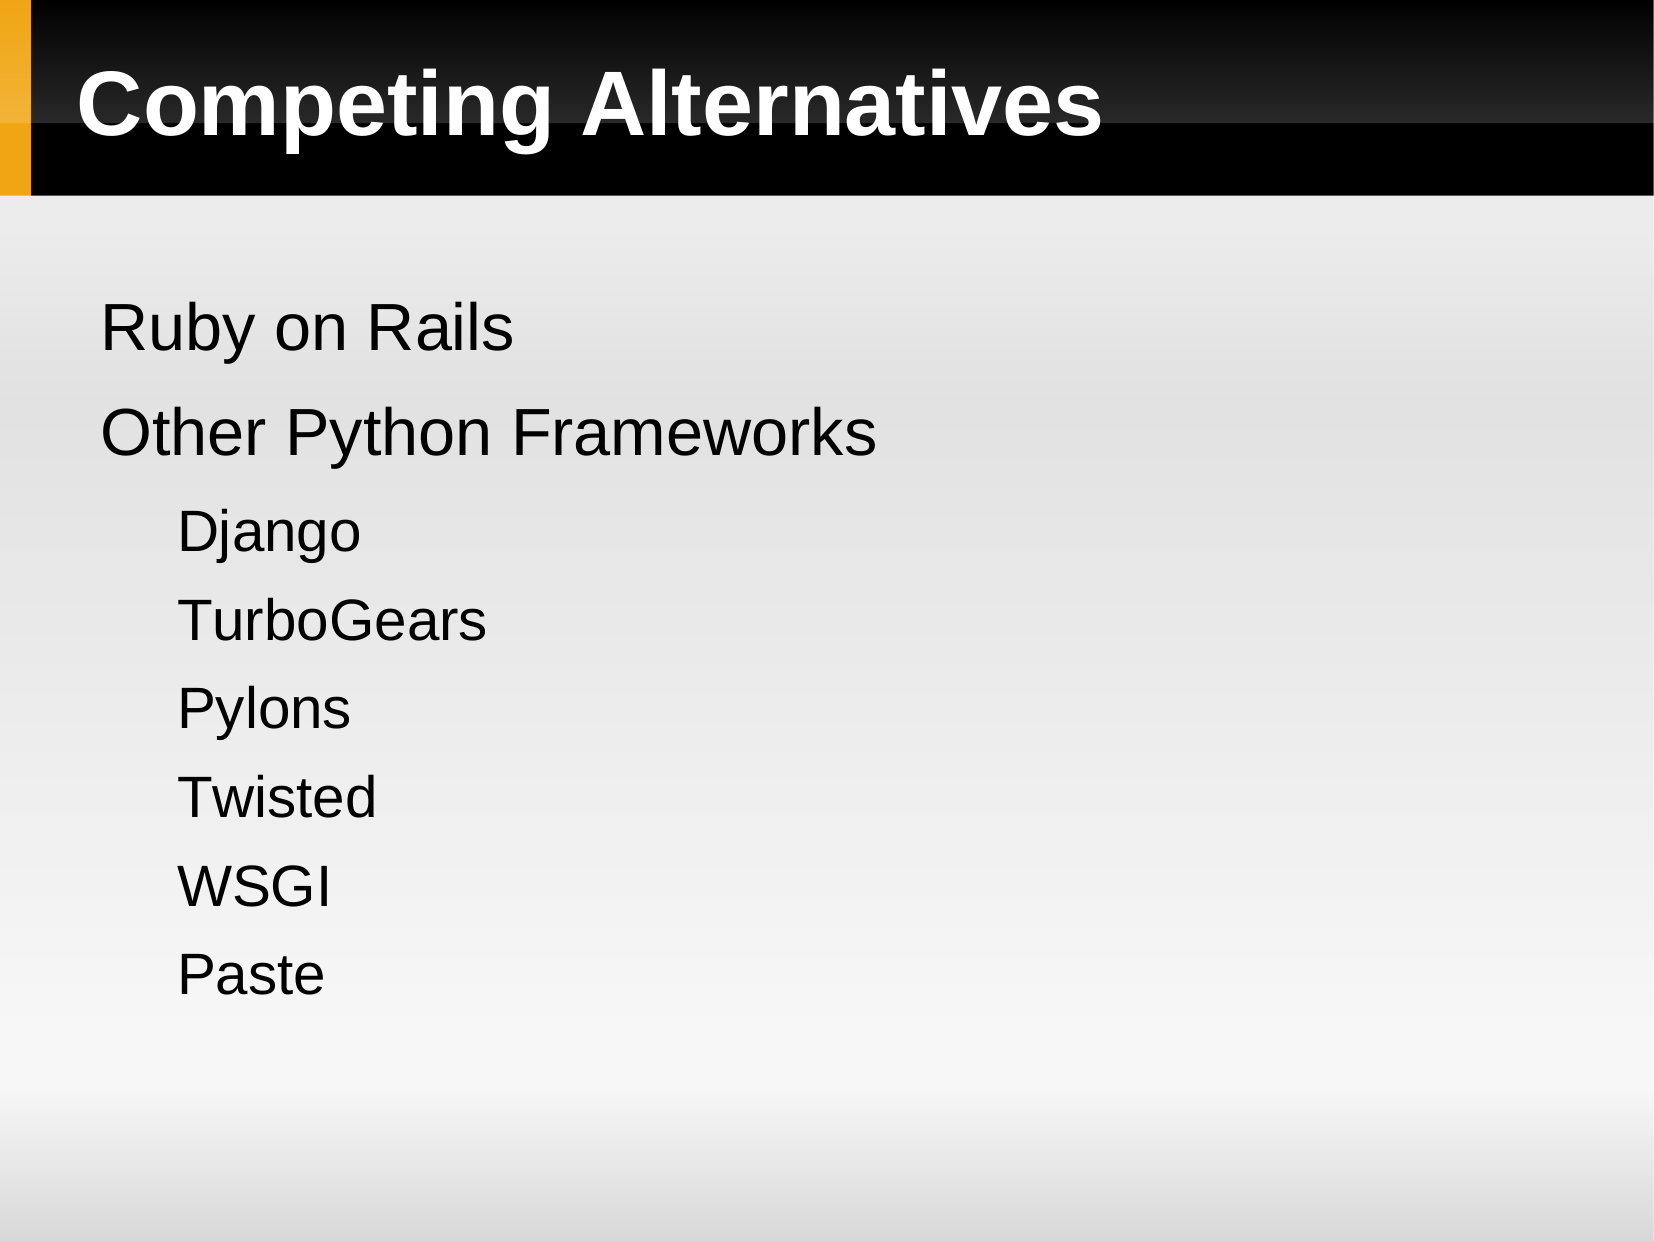

# Competing Alternatives
Ruby on Rails
Other Python Frameworks
Django
TurboGears
Pylons
Twisted
WSGI
Paste